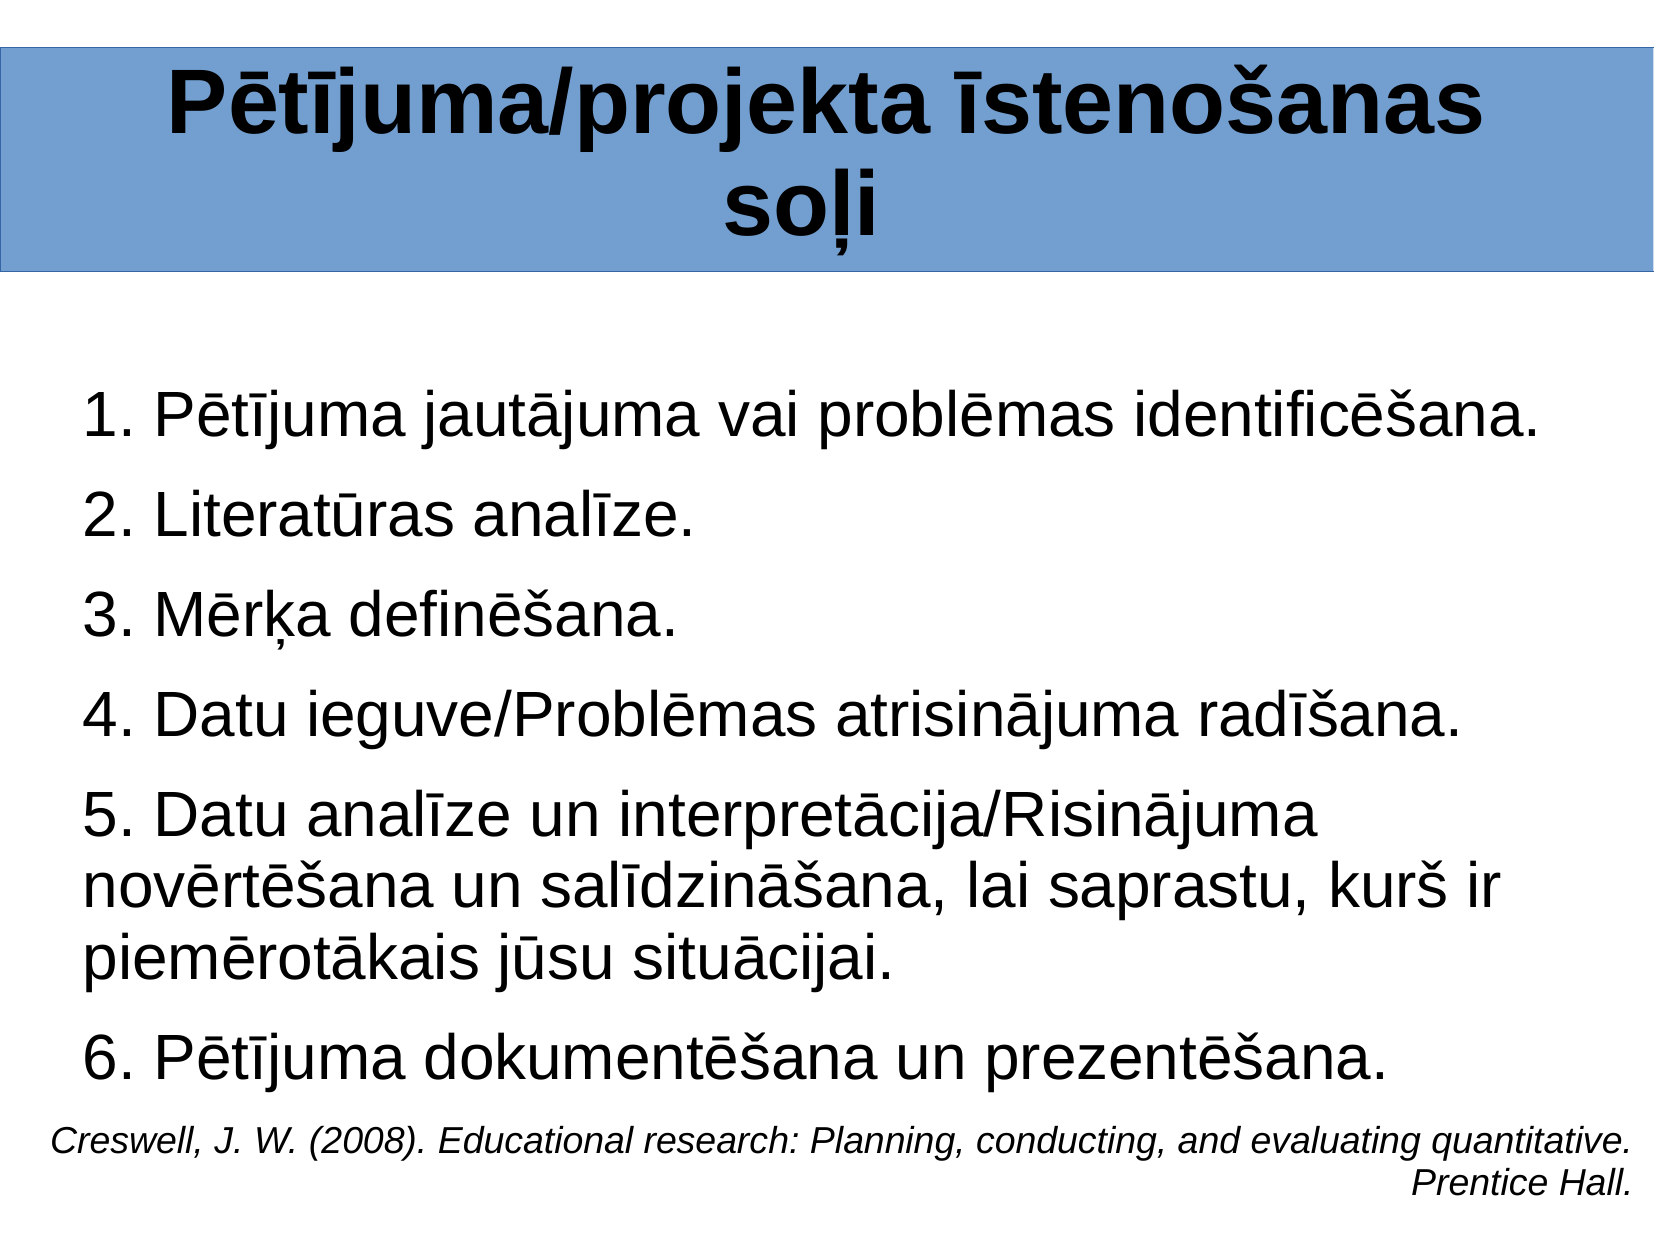

# Pētījuma/projekta īstenošanas soļi
1. Pētījuma jautājuma vai problēmas identificēšana.
2. Literatūras analīze.
3. Mērķa definēšana.
4. Datu ieguve/Problēmas atrisinājuma radīšana.
5. Datu analīze un interpretācija/Risinājuma novērtēšana un salīdzināšana, lai saprastu, kurš ir piemērotākais jūsu situācijai.
6. Pētījuma dokumentēšana un prezentēšana.
Creswell, J. W. (2008). Educational research: Planning, conducting, and evaluating quantitative.
 Prentice Hall.